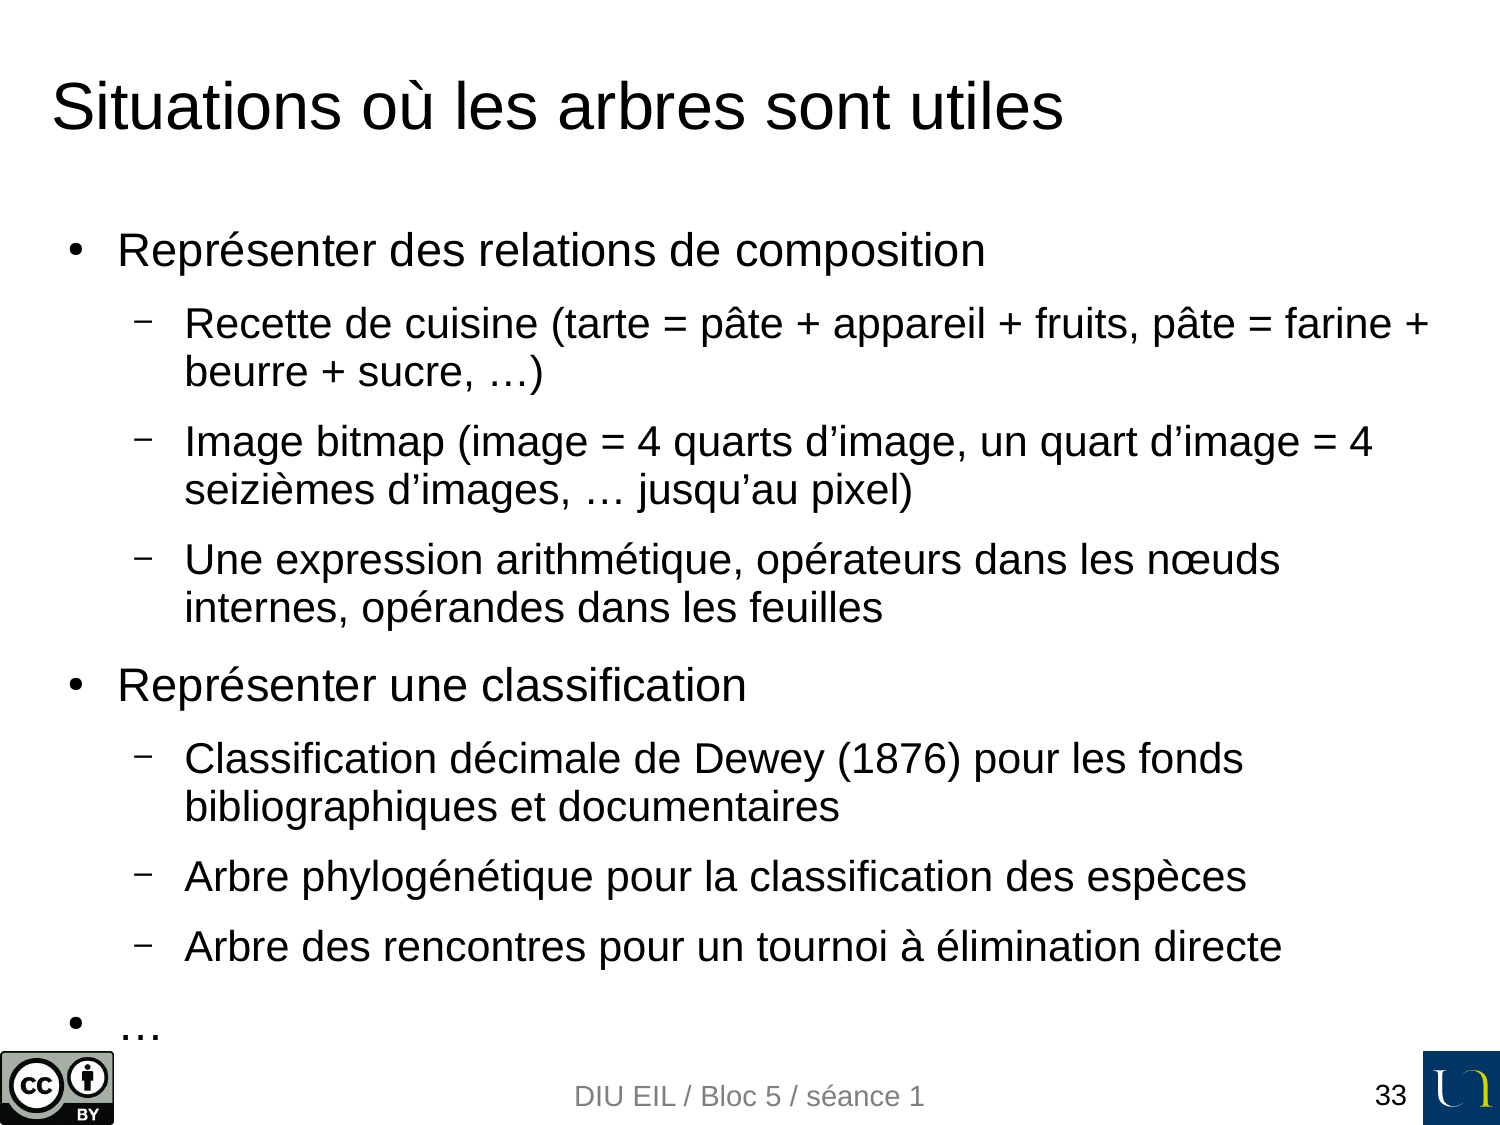

# Situations où les arbres sont utiles
Représenter des relations de composition
Recette de cuisine (tarte = pâte + appareil + fruits, pâte = farine + beurre + sucre, …)
Image bitmap (image = 4 quarts d’image, un quart d’image = 4 seizièmes d’images, … jusqu’au pixel)
Une expression arithmétique, opérateurs dans les nœuds internes, opérandes dans les feuilles
Représenter une classification
Classification décimale de Dewey (1876) pour les fonds bibliographiques et documentaires
Arbre phylogénétique pour la classification des espèces
Arbre des rencontres pour un tournoi à élimination directe
…
33